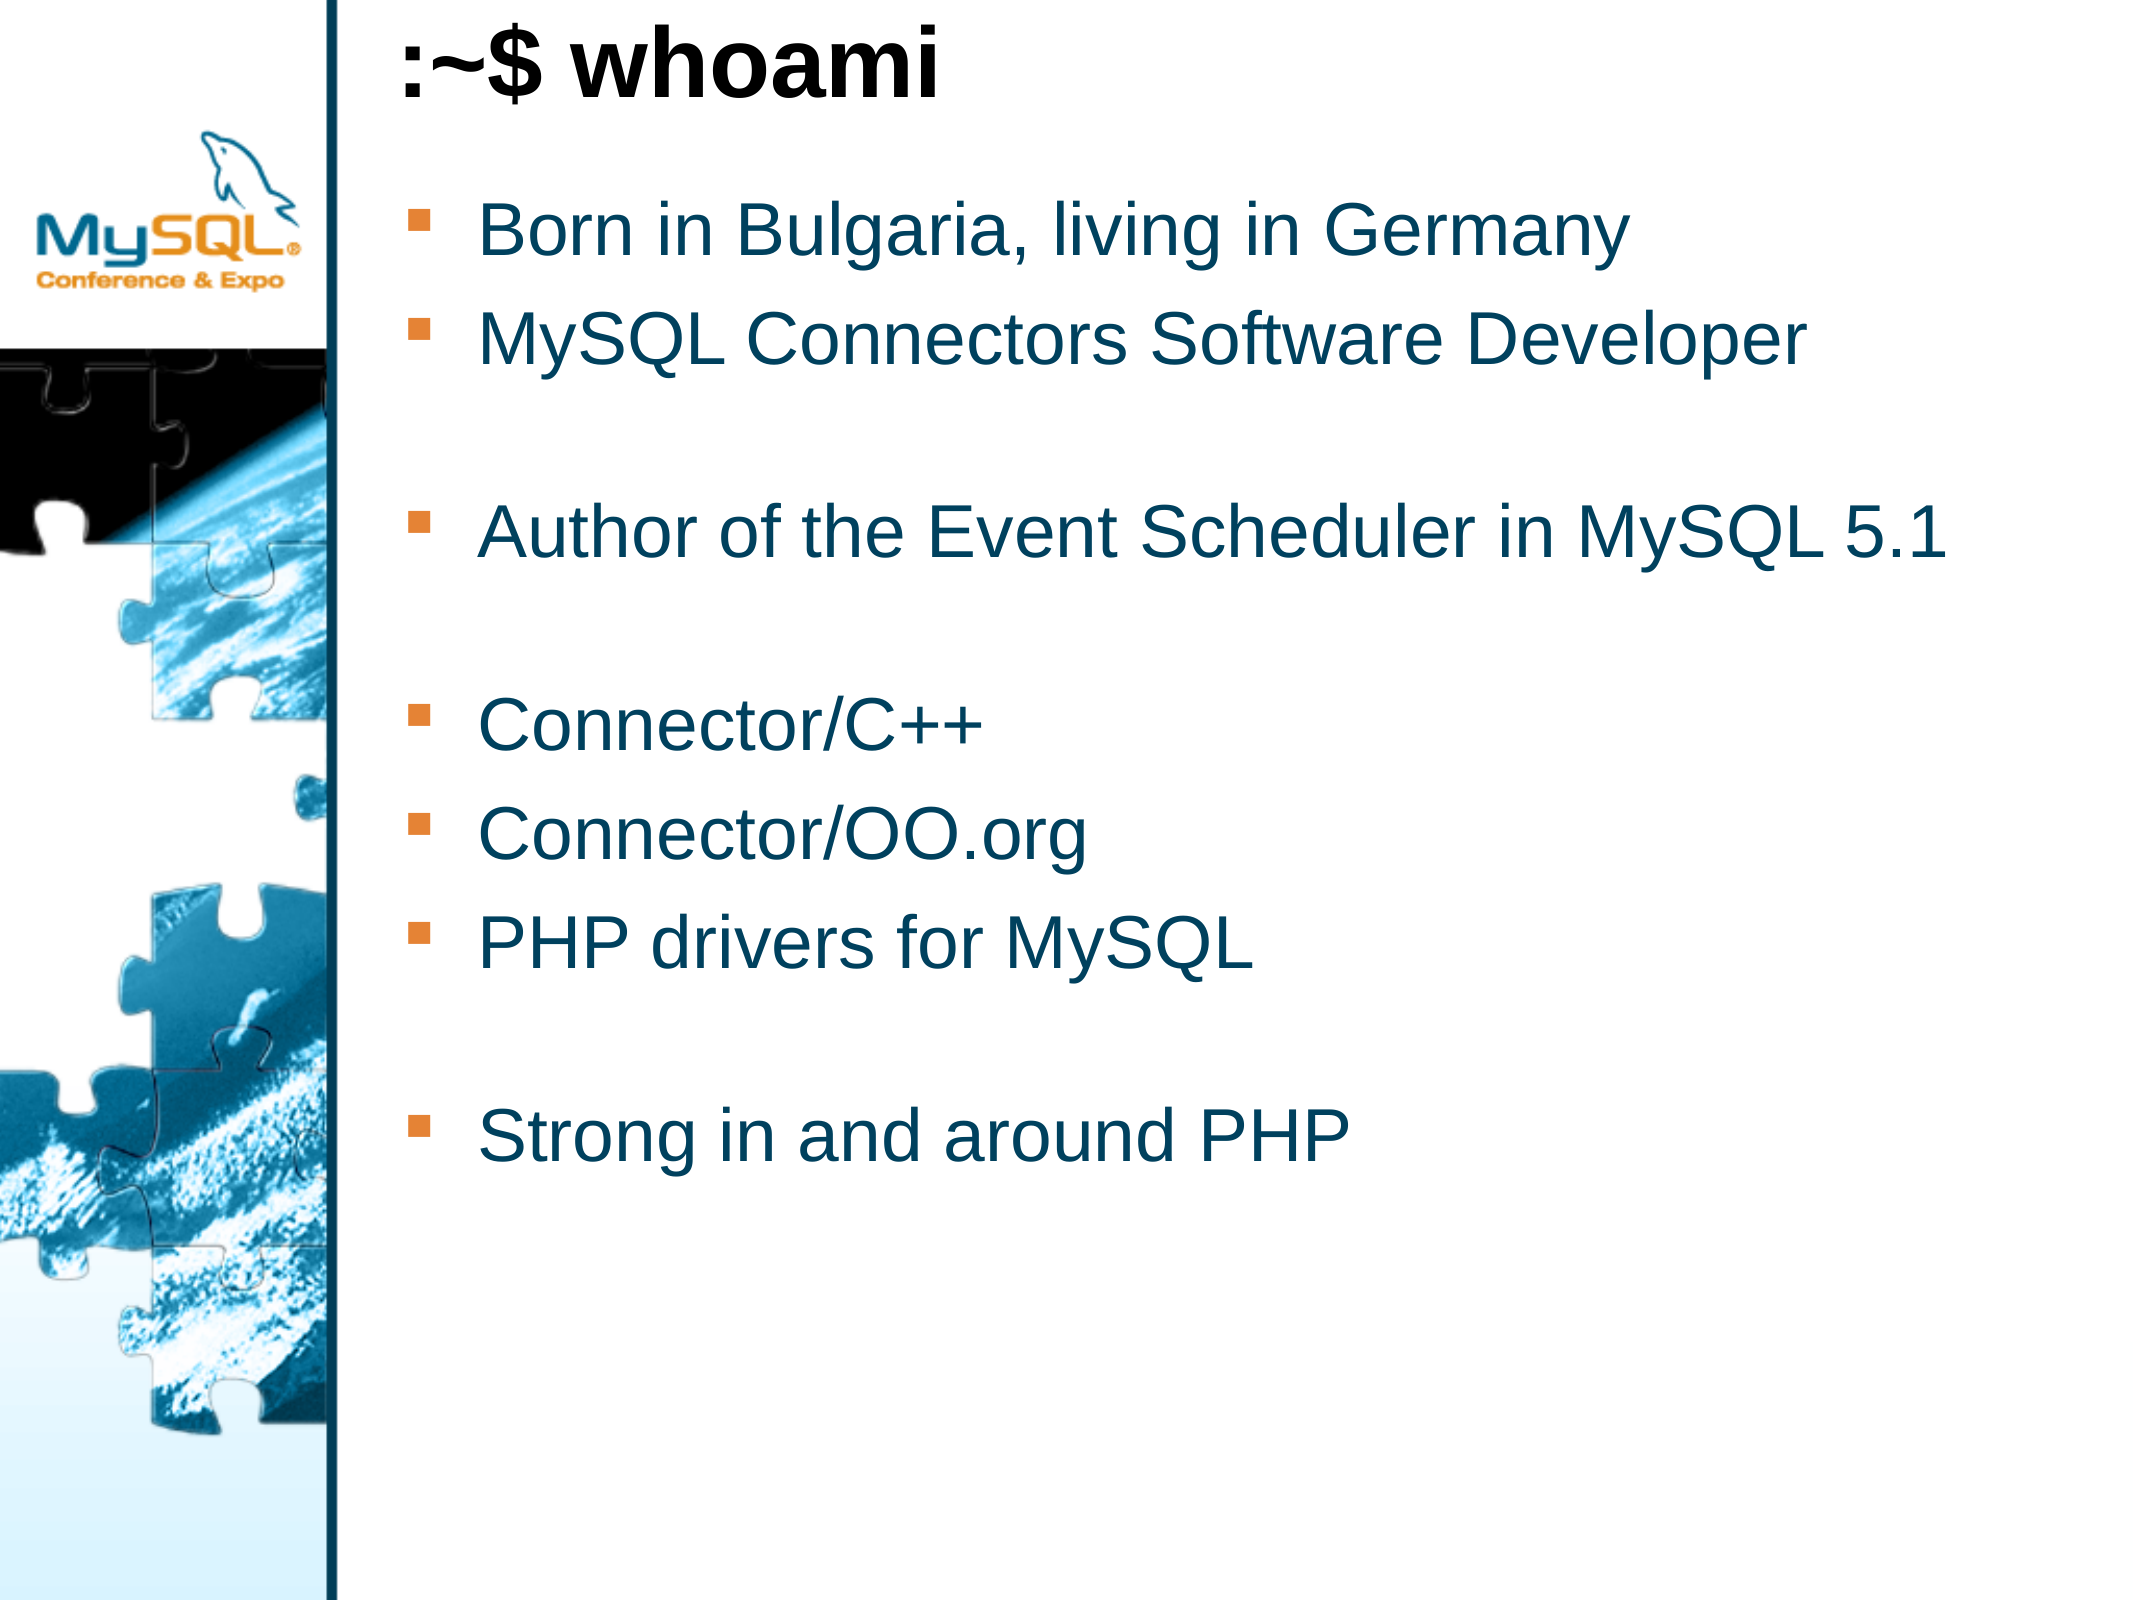

:~$ whoami
# Born in Bulgaria, living in Germany
MySQL Connectors Software Developer
Author of the Event Scheduler in MySQL 5.1
Connector/C++
Connector/OO.org
PHP drivers for MySQL
Strong in and around PHP